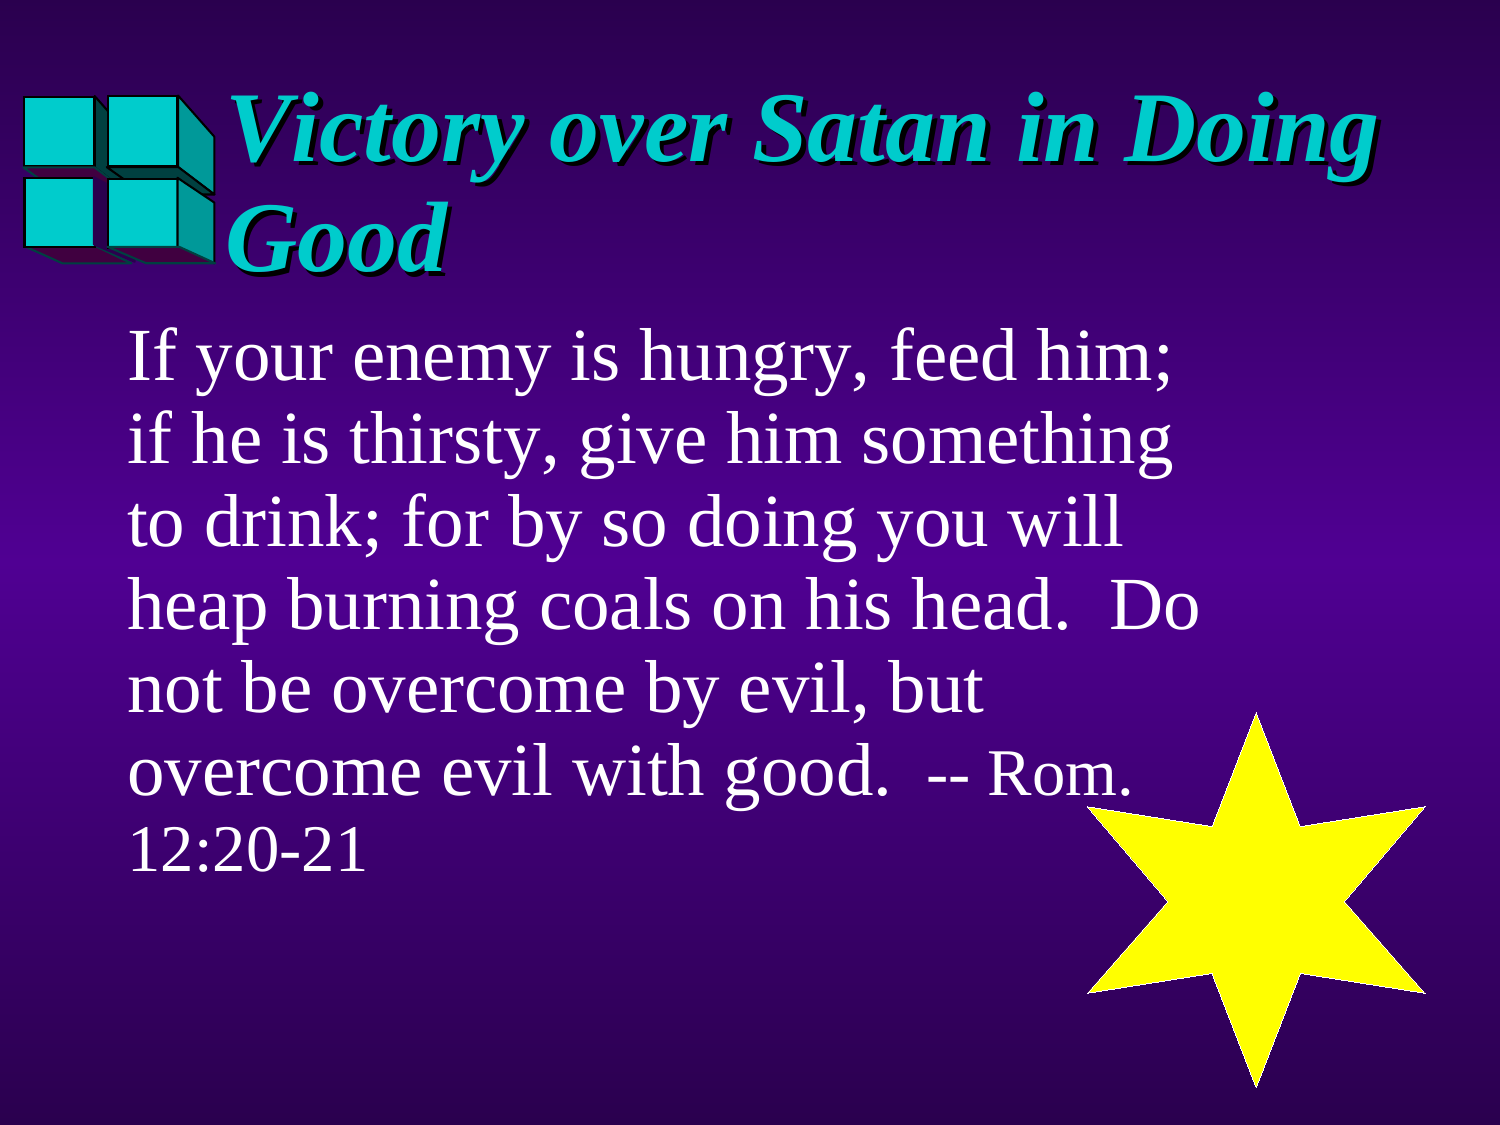

# Victory over Satan in Doing Good
If your enemy is hungry, feed him; if he is thirsty, give him something to drink; for by so doing you will heap burning coals on his head. Do not be overcome by evil, but overcome evil with good. -- Rom. 12:20-21